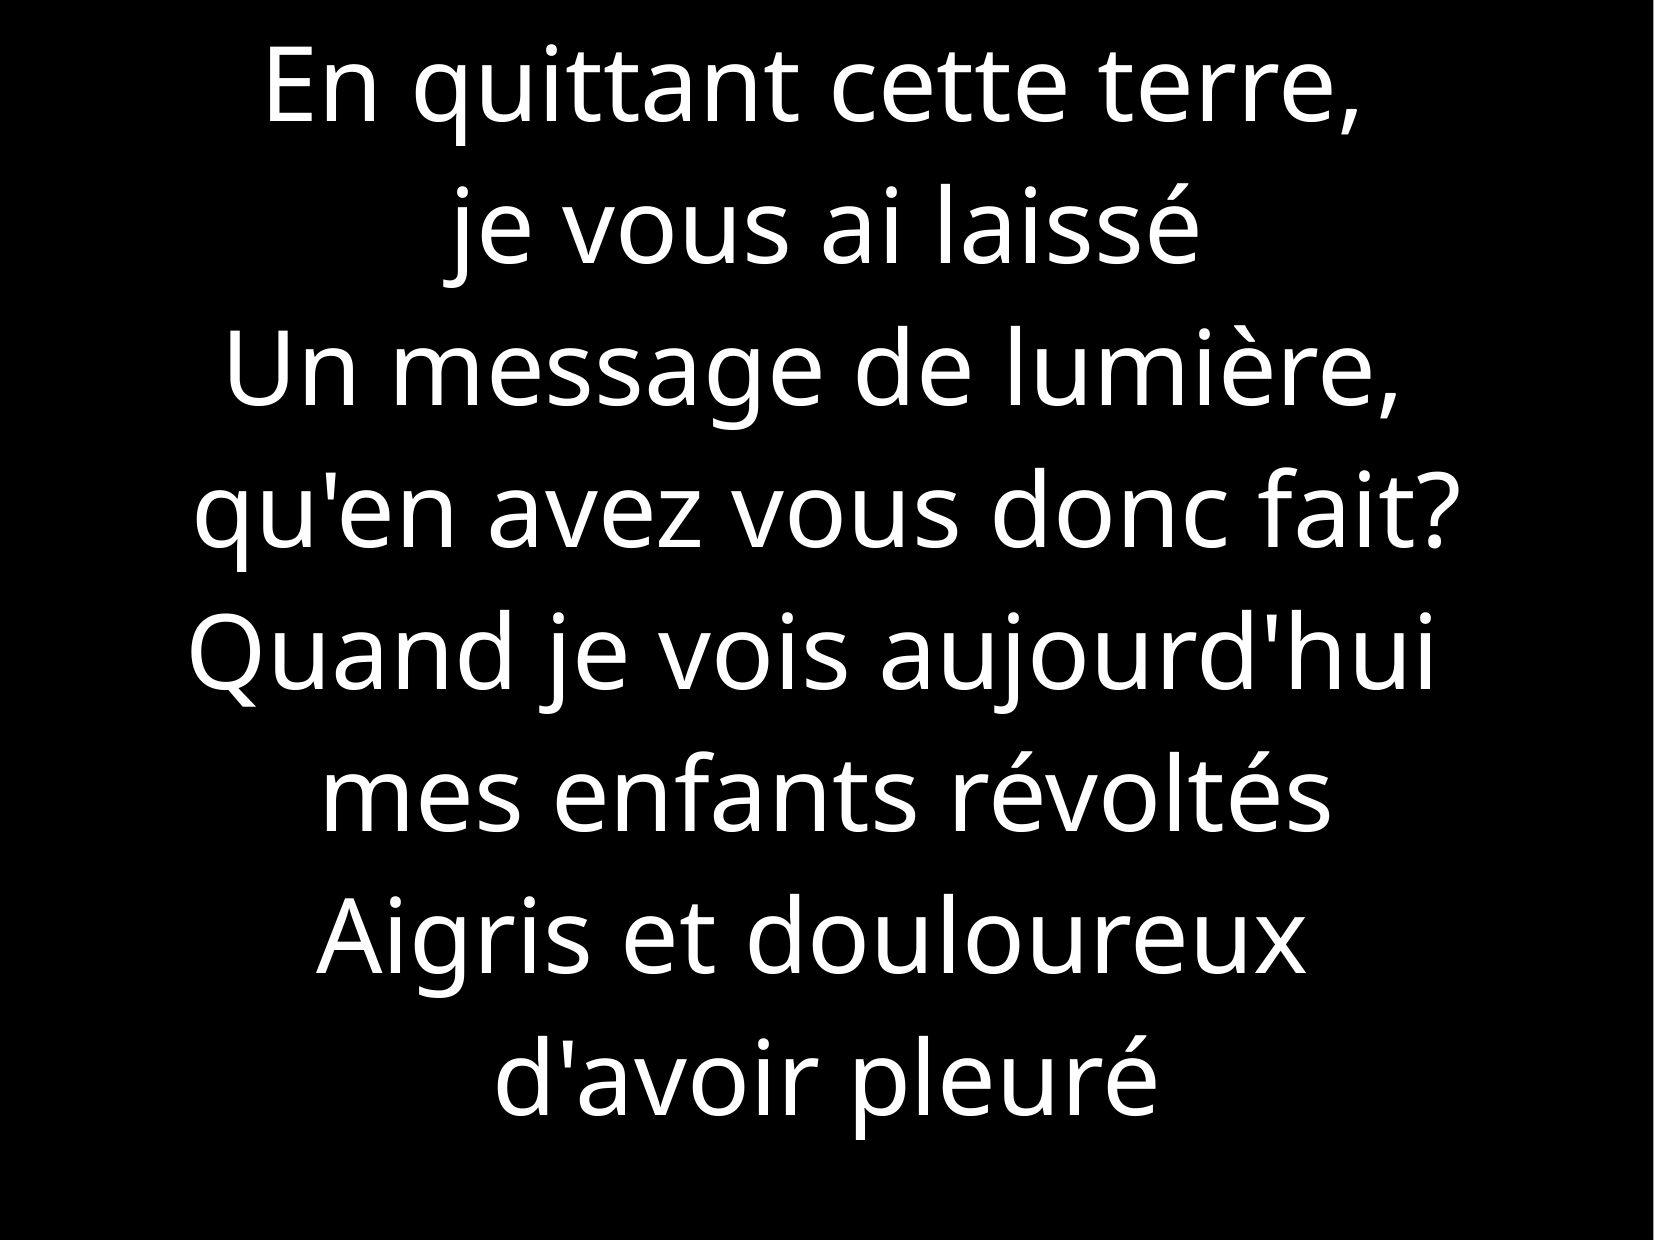

# En quittant cette terre,
je vous ai laissé
Un message de lumière,
qu'en avez vous donc fait?
Quand je vois aujourd'hui
mes enfants révoltés
Aigris et douloureux
d'avoir pleuré